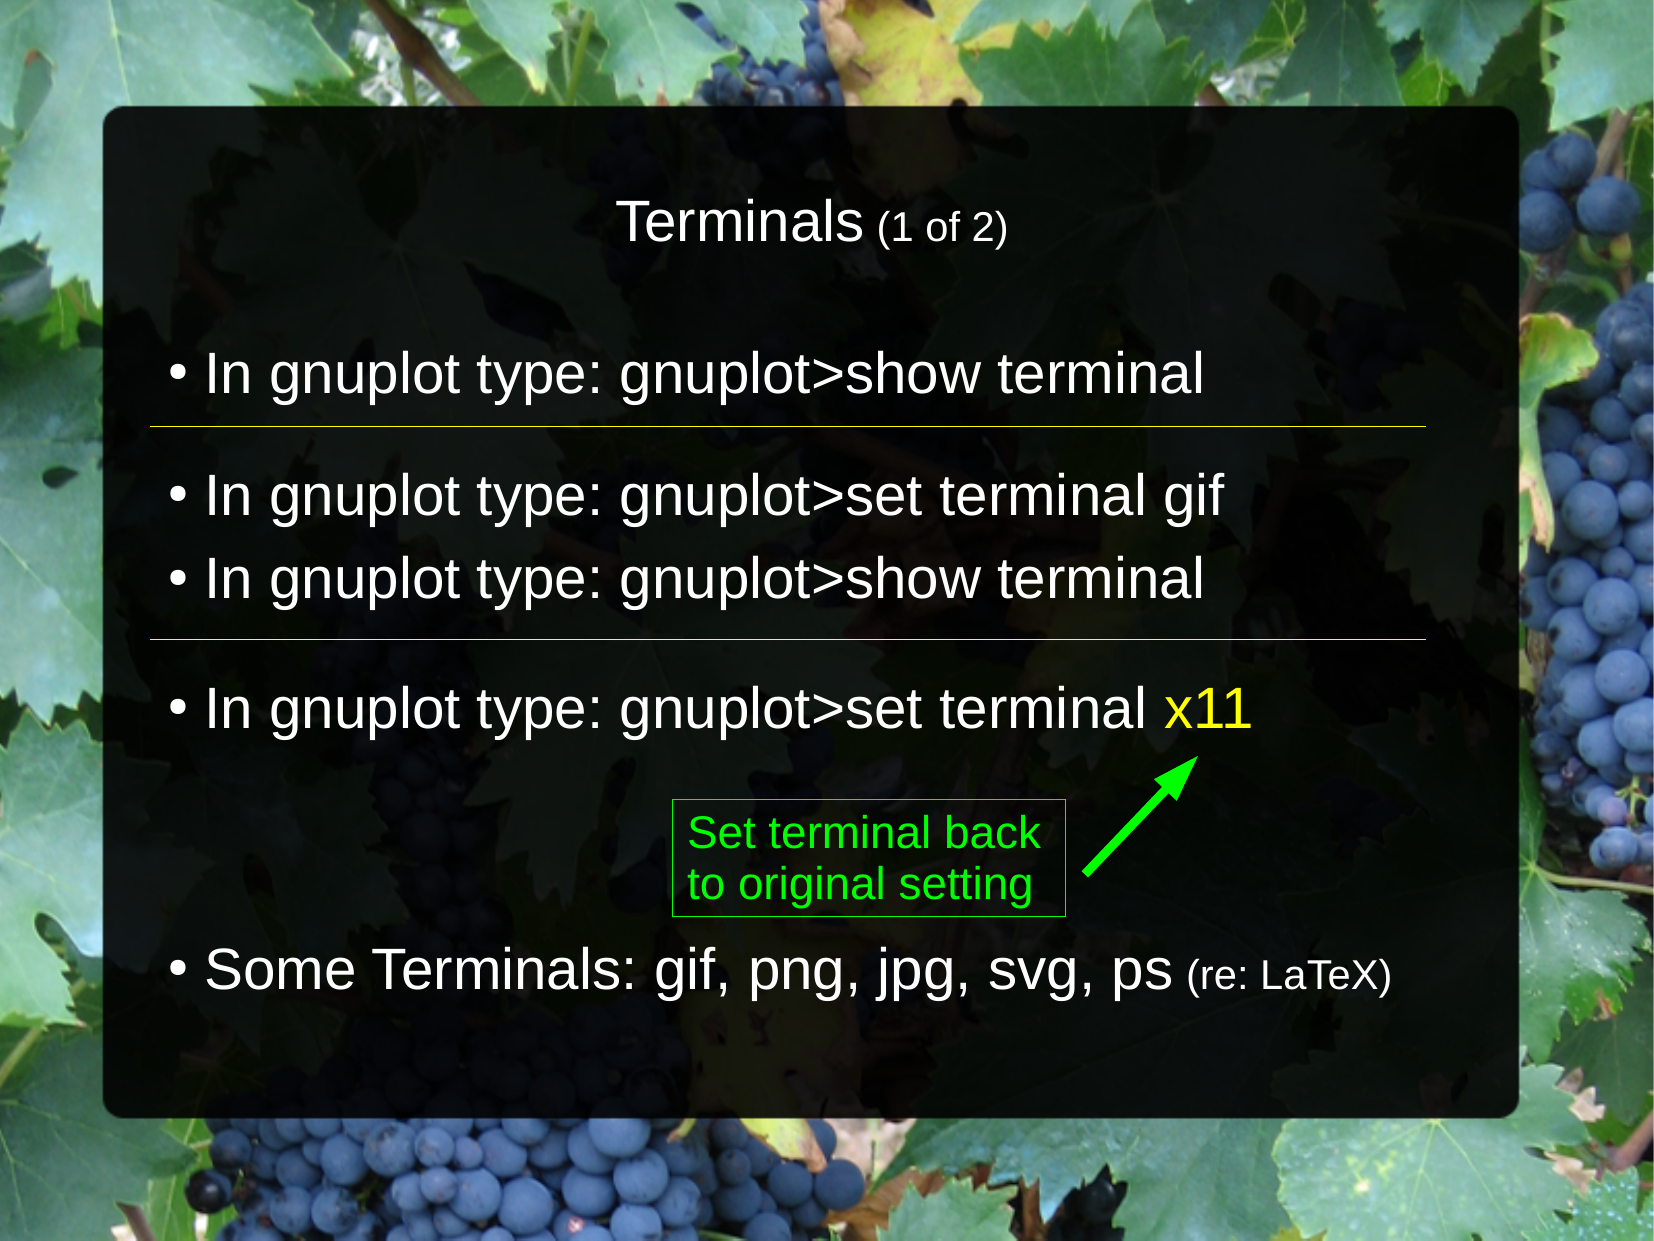

# Terminals (1 of 2)
 In gnuplot type: gnuplot>show terminal
 In gnuplot type: gnuplot>set terminal gif
 In gnuplot type: gnuplot>show terminal
 In gnuplot type: gnuplot>set terminal x11
 Some Terminals: gif, png, jpg, svg, ps (re: LaTeX)
Set terminal back to original setting